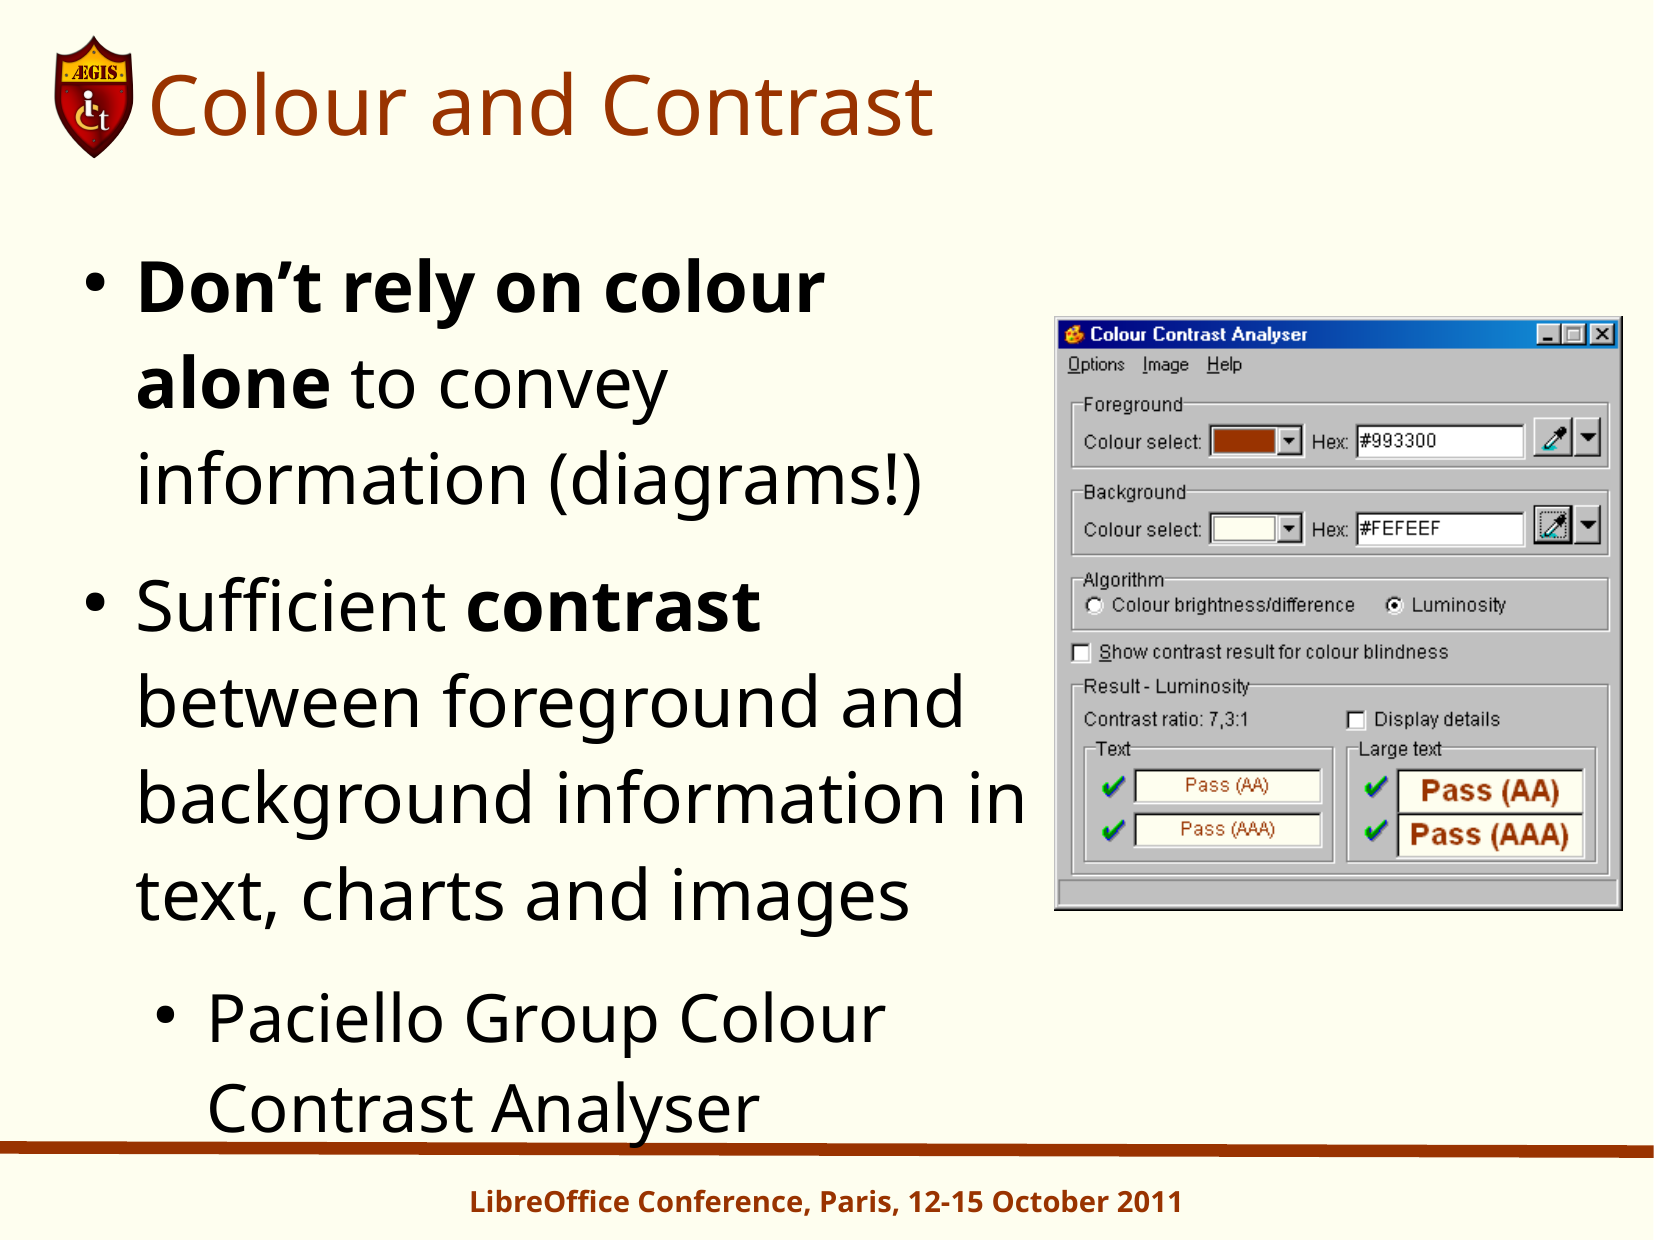

# Colour and Contrast
Don’t rely on colour alone to convey information (diagrams!)
Sufficient contrast between foreground and background information in text, charts and images
Paciello Group Colour Contrast Analyser